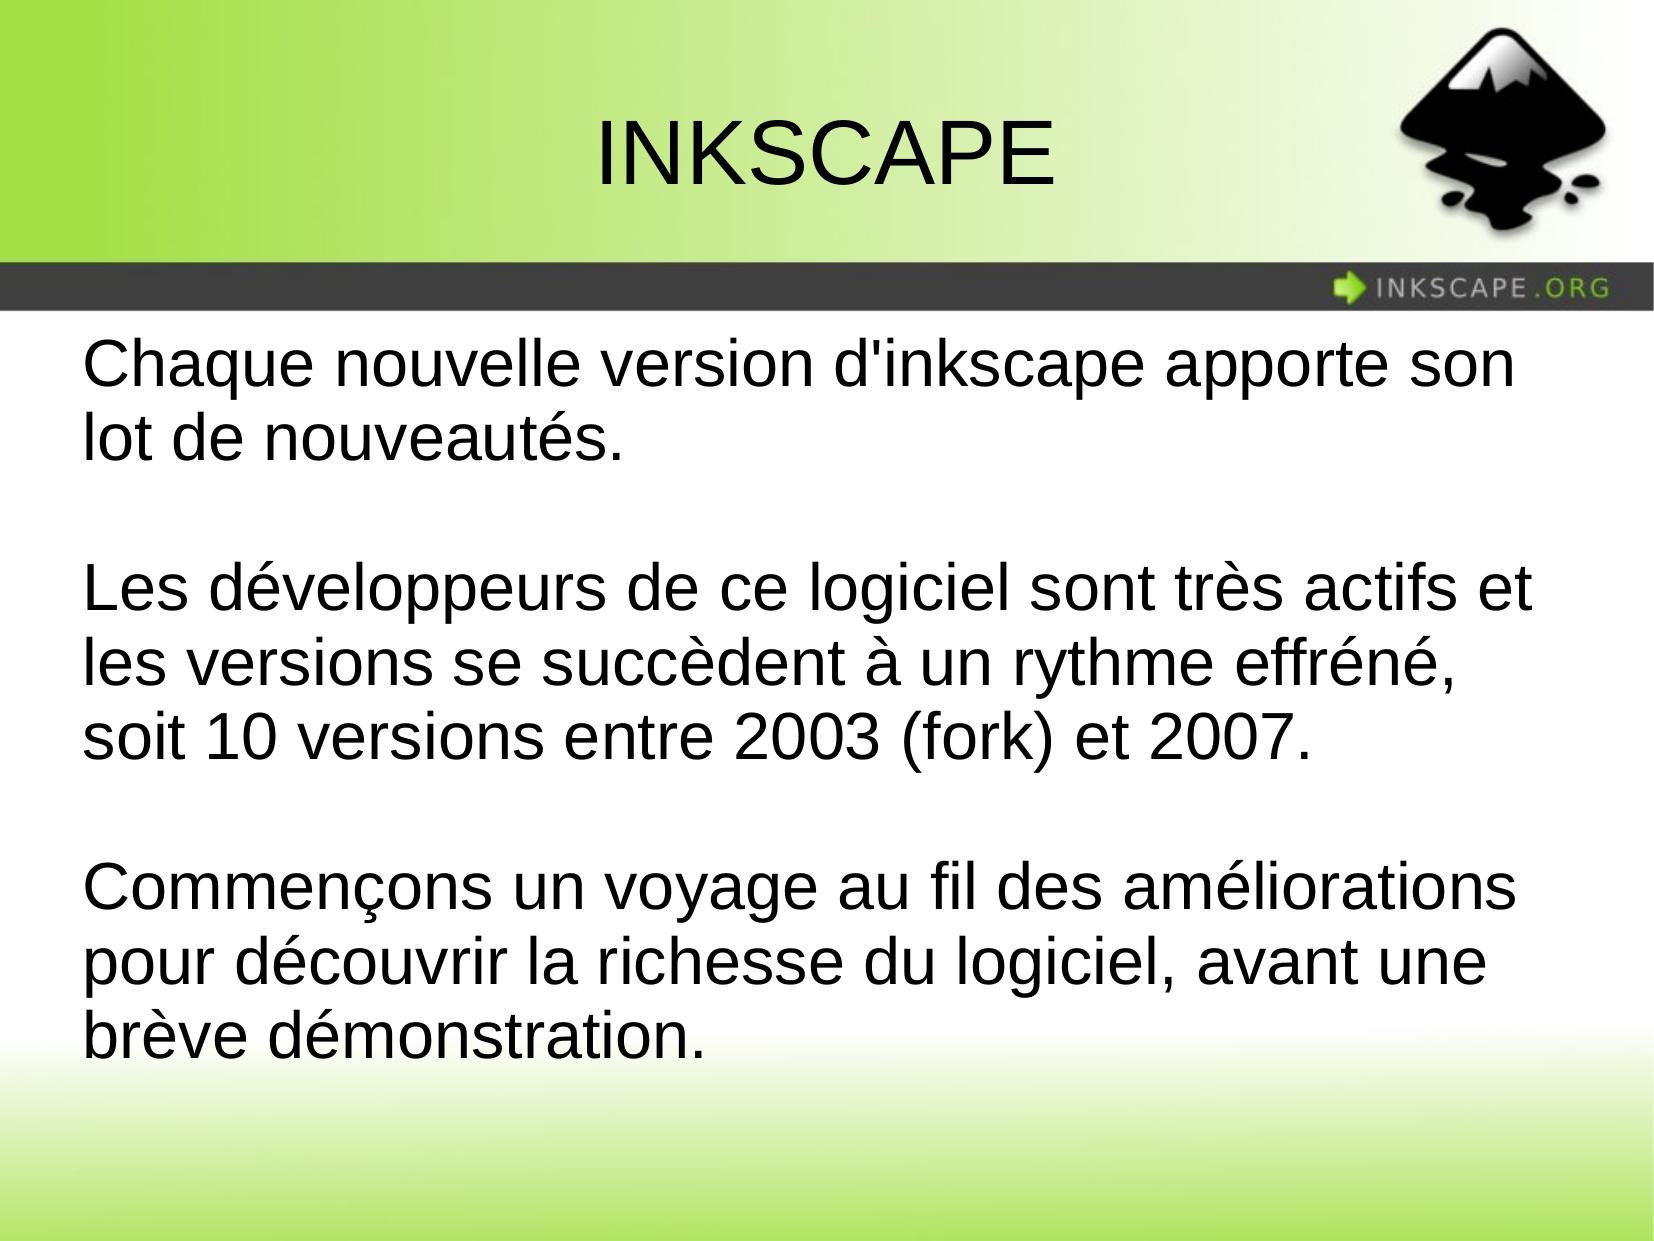

# INKSCAPE
Chaque nouvelle version d'inkscape apporte son lot de nouveautés.
Les développeurs de ce logiciel sont très actifs et les versions se succèdent à un rythme effréné,
soit 10 versions entre 2003 (fork) et 2007.
Commençons un voyage au fil des améliorations pour découvrir la richesse du logiciel, avant une brève démonstration.